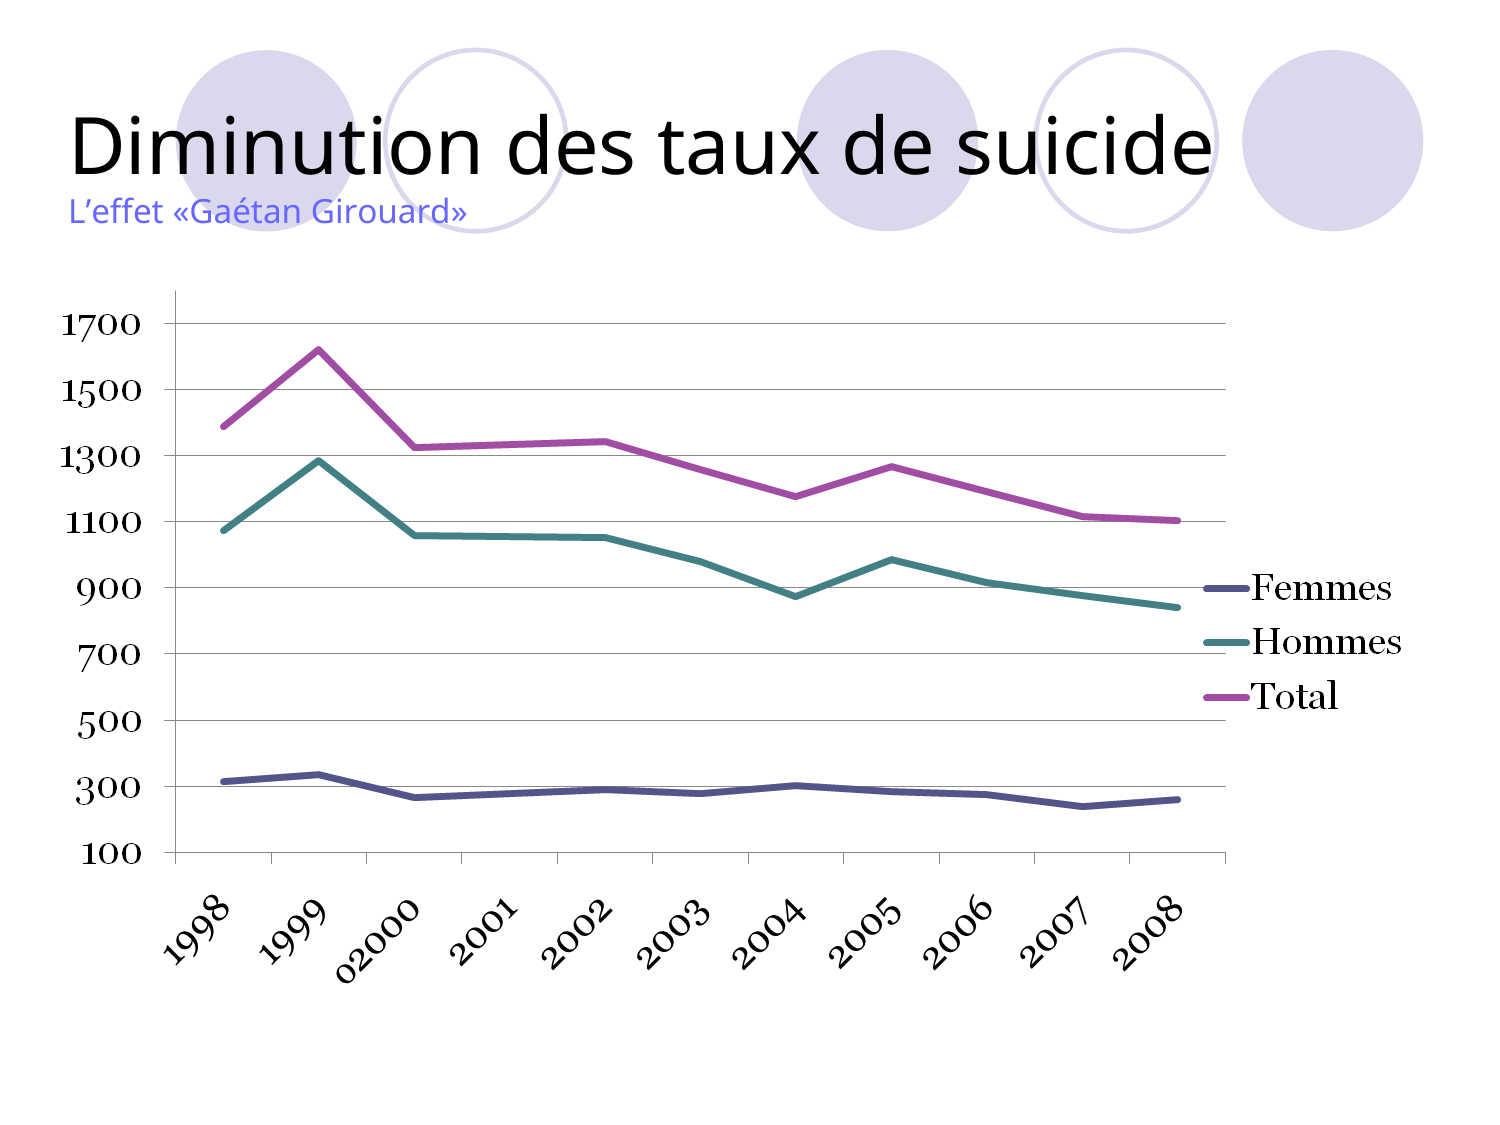

# Diminution des taux de suicide L’effet «Gaétan Girouard»